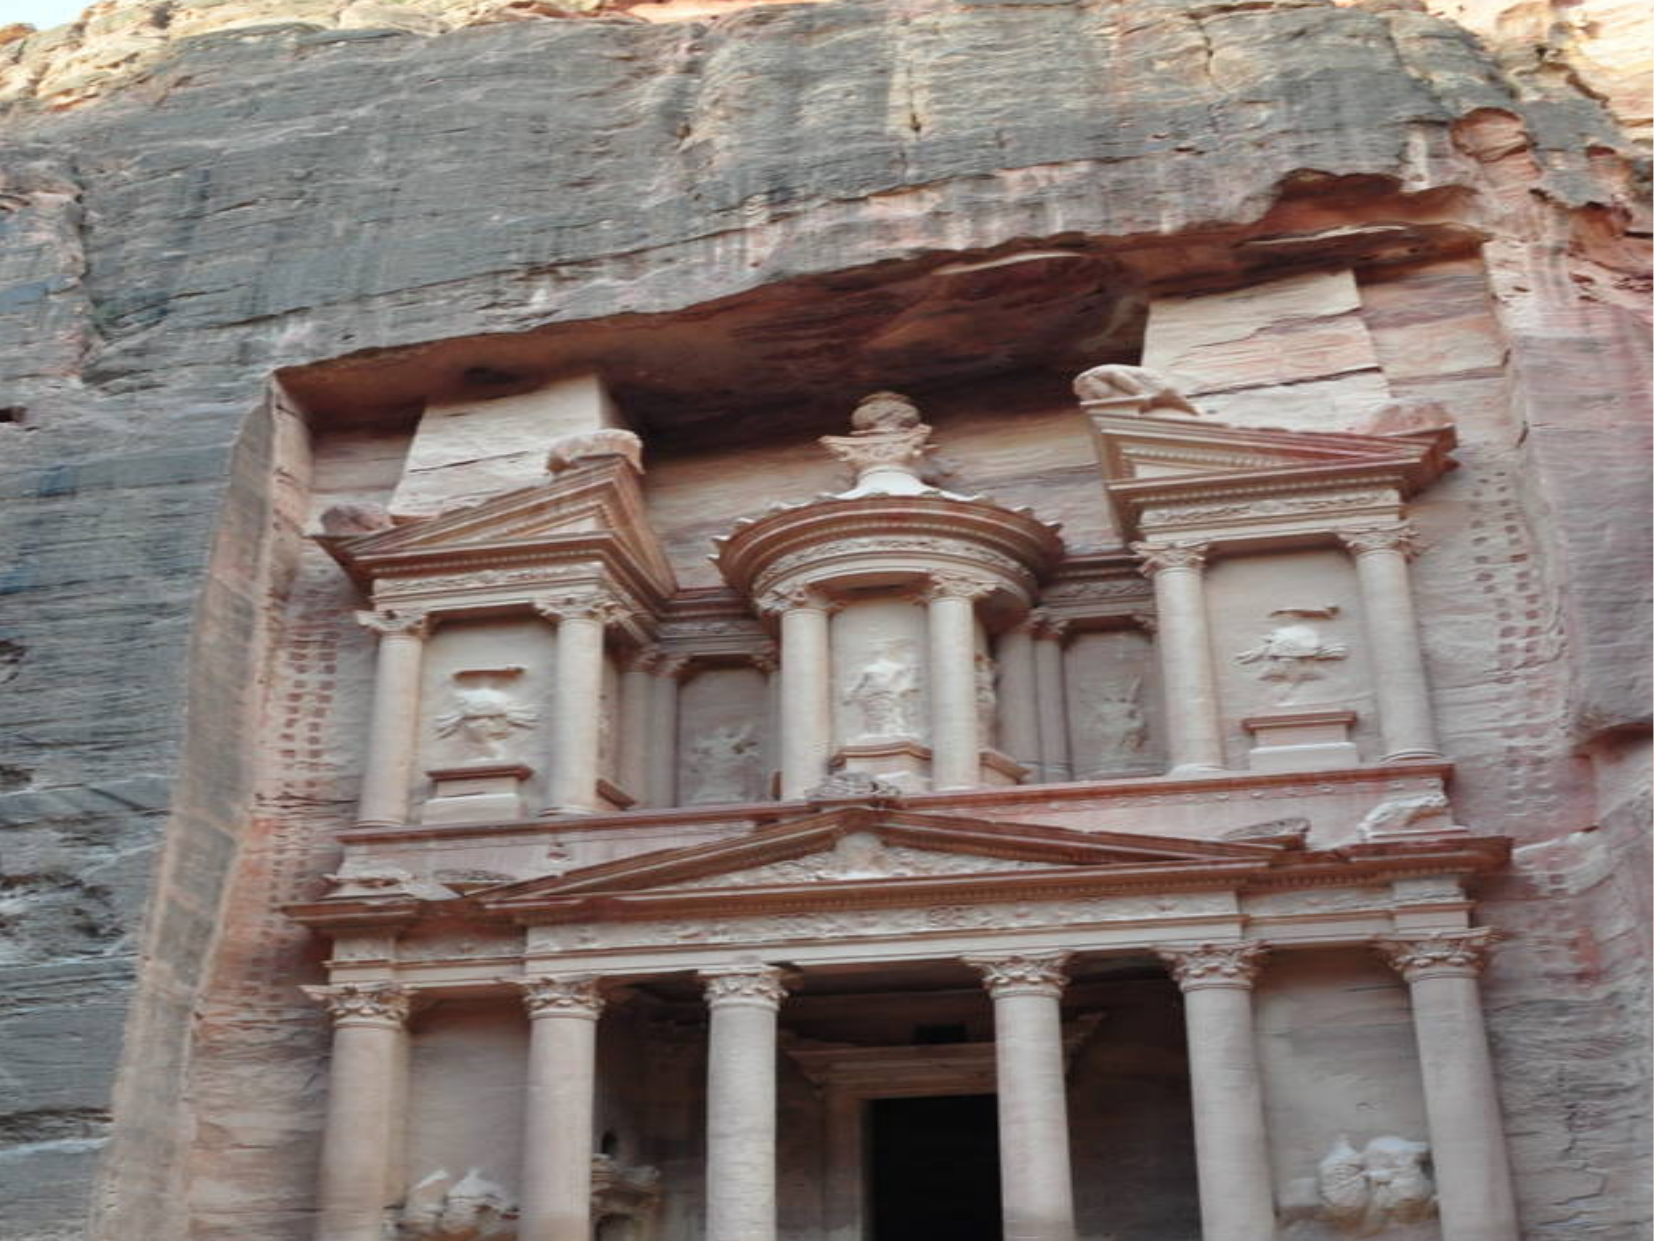

3. L'architecture comme héritage
Mi-construite et mi-sculptée dans le roc à l'intérieur d'un cirque de montagnes percé de couloirs et de défilés.